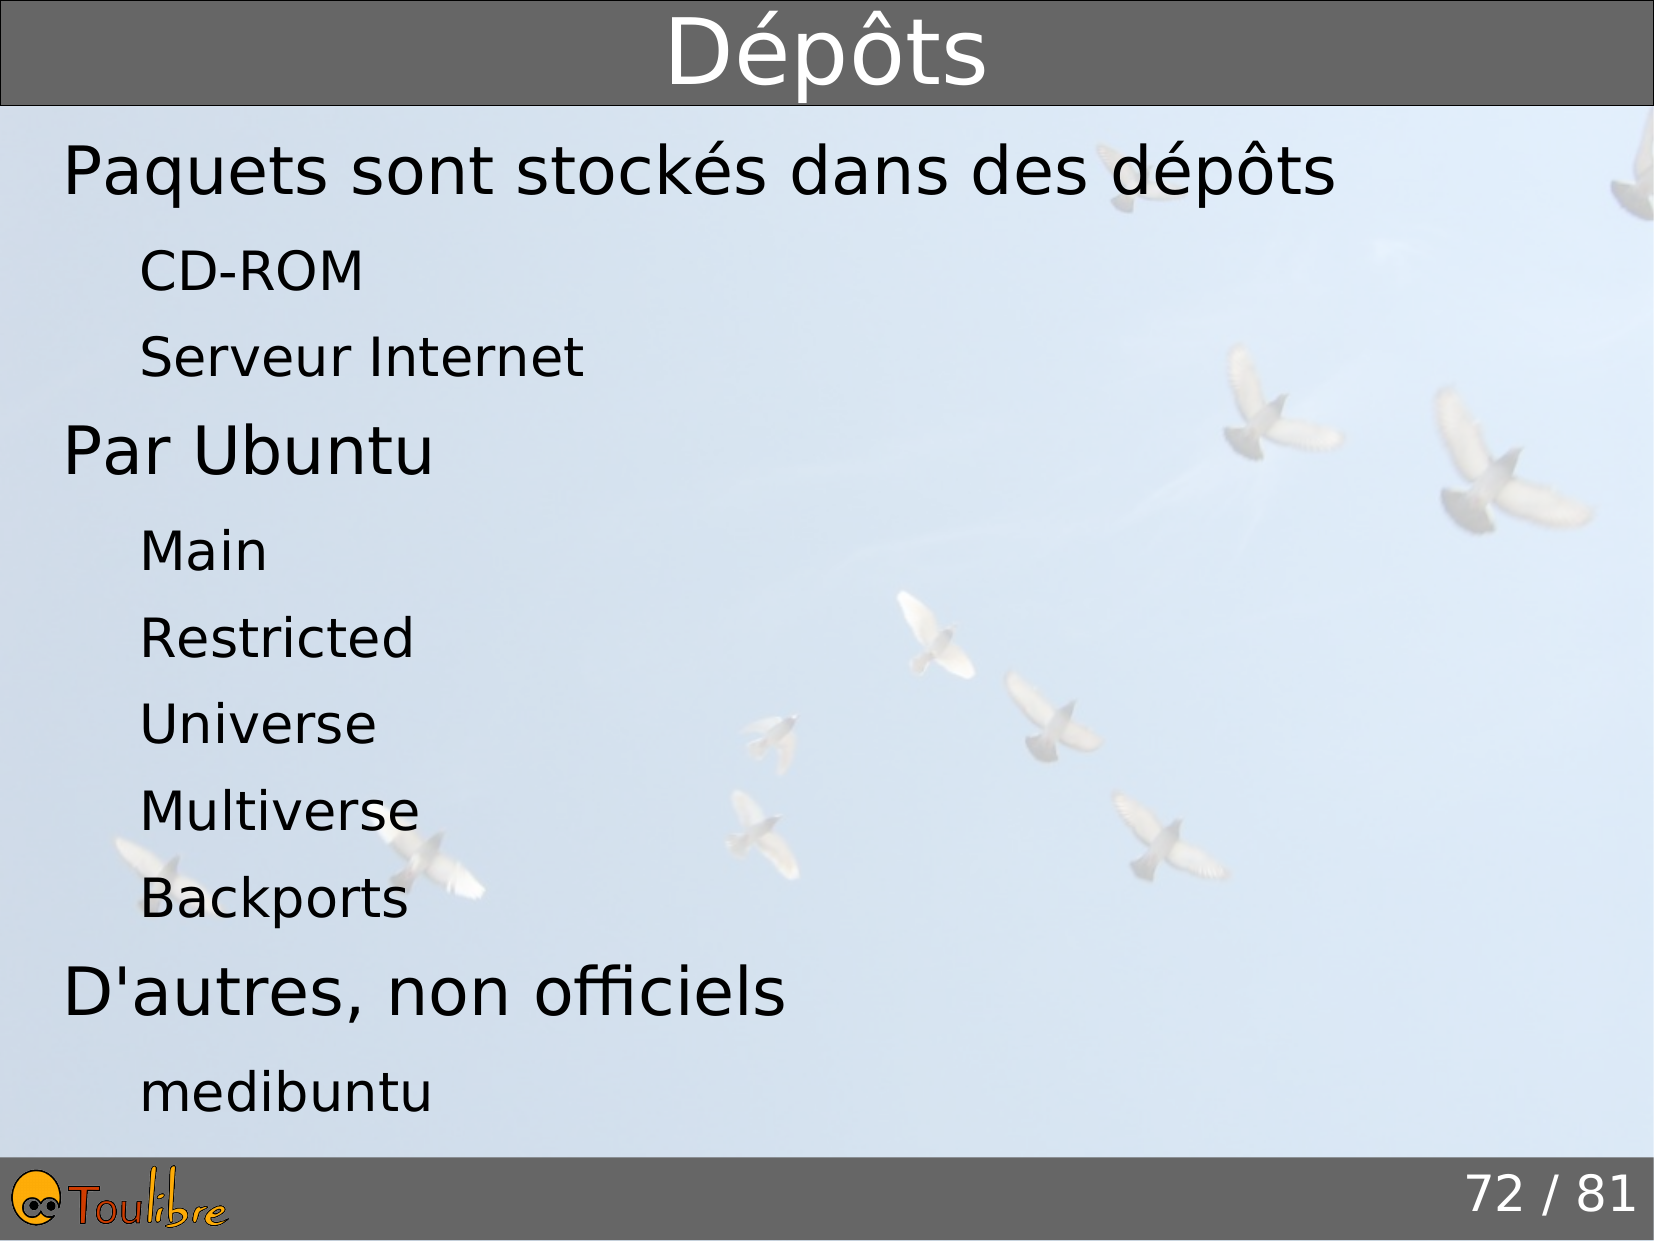

# Dépôts
Paquets sont stockés dans des dépôts
CD-ROM
Serveur Internet
Par Ubuntu
Main
Restricted
Universe
Multiverse
Backports
D'autres, non officiels
medibuntu